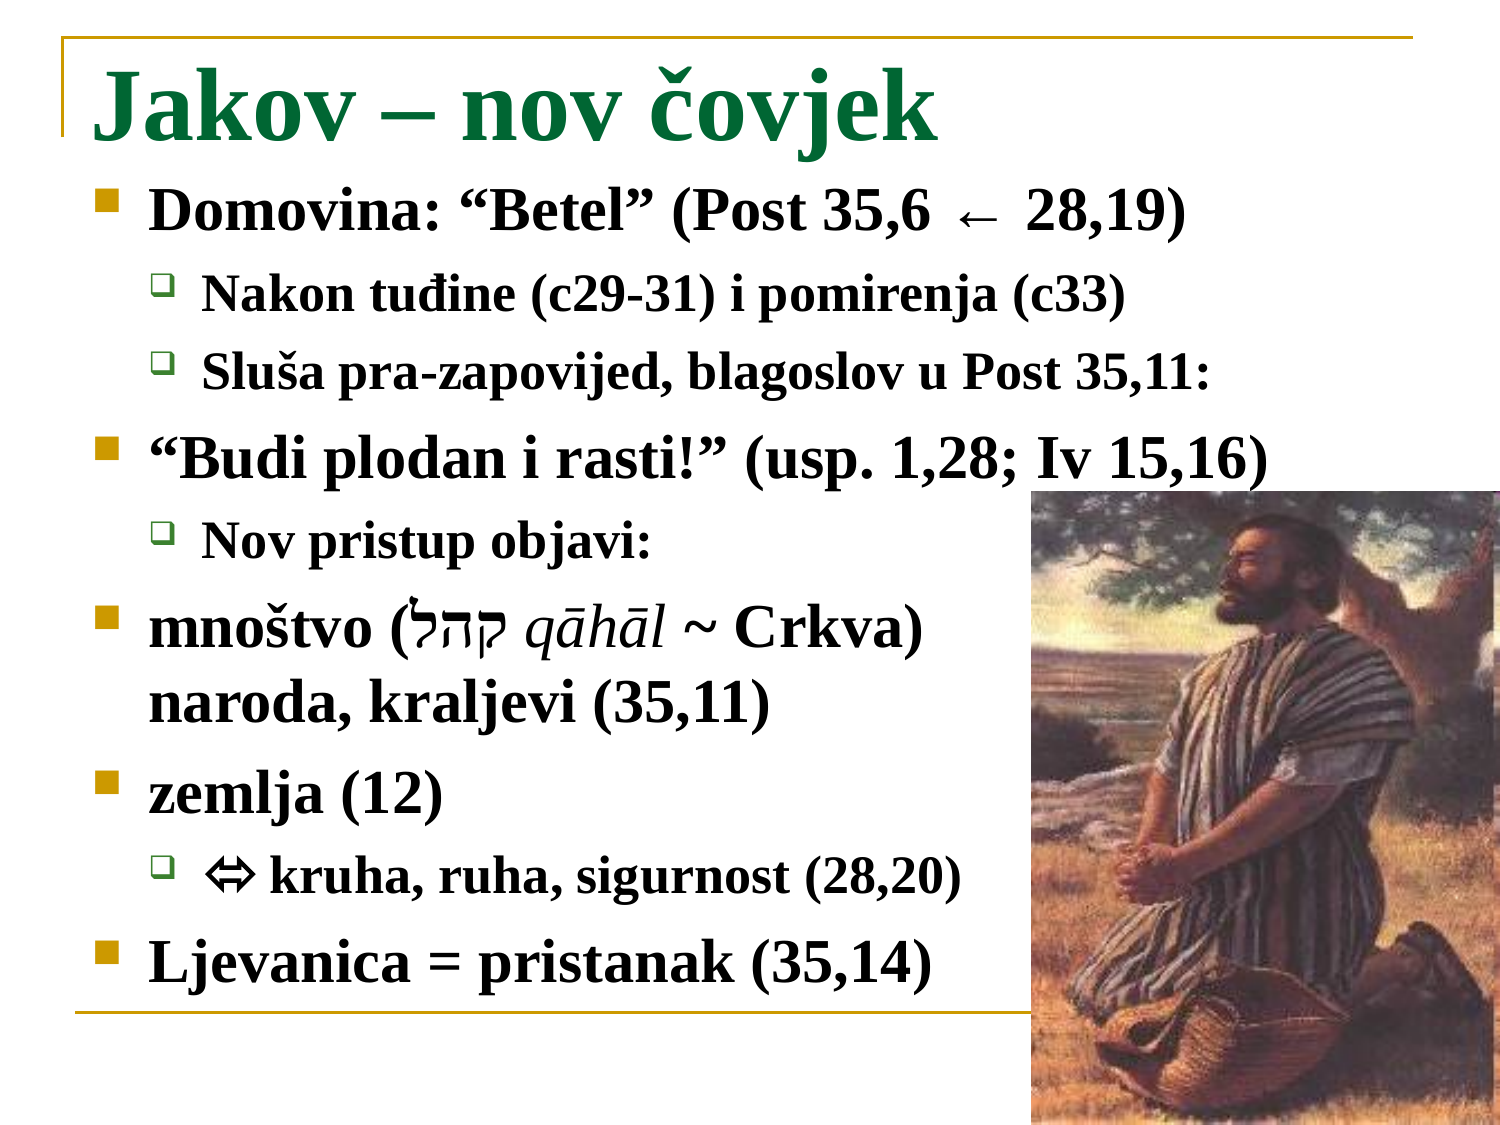

# Jakov – nov čovjek
Domovina: “Betel” (Post 35,6 ← 28,19)
Nakon tuđine (c29-31) i pomirenja (c33)
Sluša pra-zapovijed, blagoslov u Post 35,11:
“Budi plodan i rasti!” (usp. 1,28; Iv 15,16)
Nov pristup objavi:
mnoštvo (קהל qāhāl ~ Crkva)
naroda, kraljevi (35,11)
zemlja (12)
 kruha, ruha, sigurnost (28,20)
Ljevanica = pristanak (35,14)